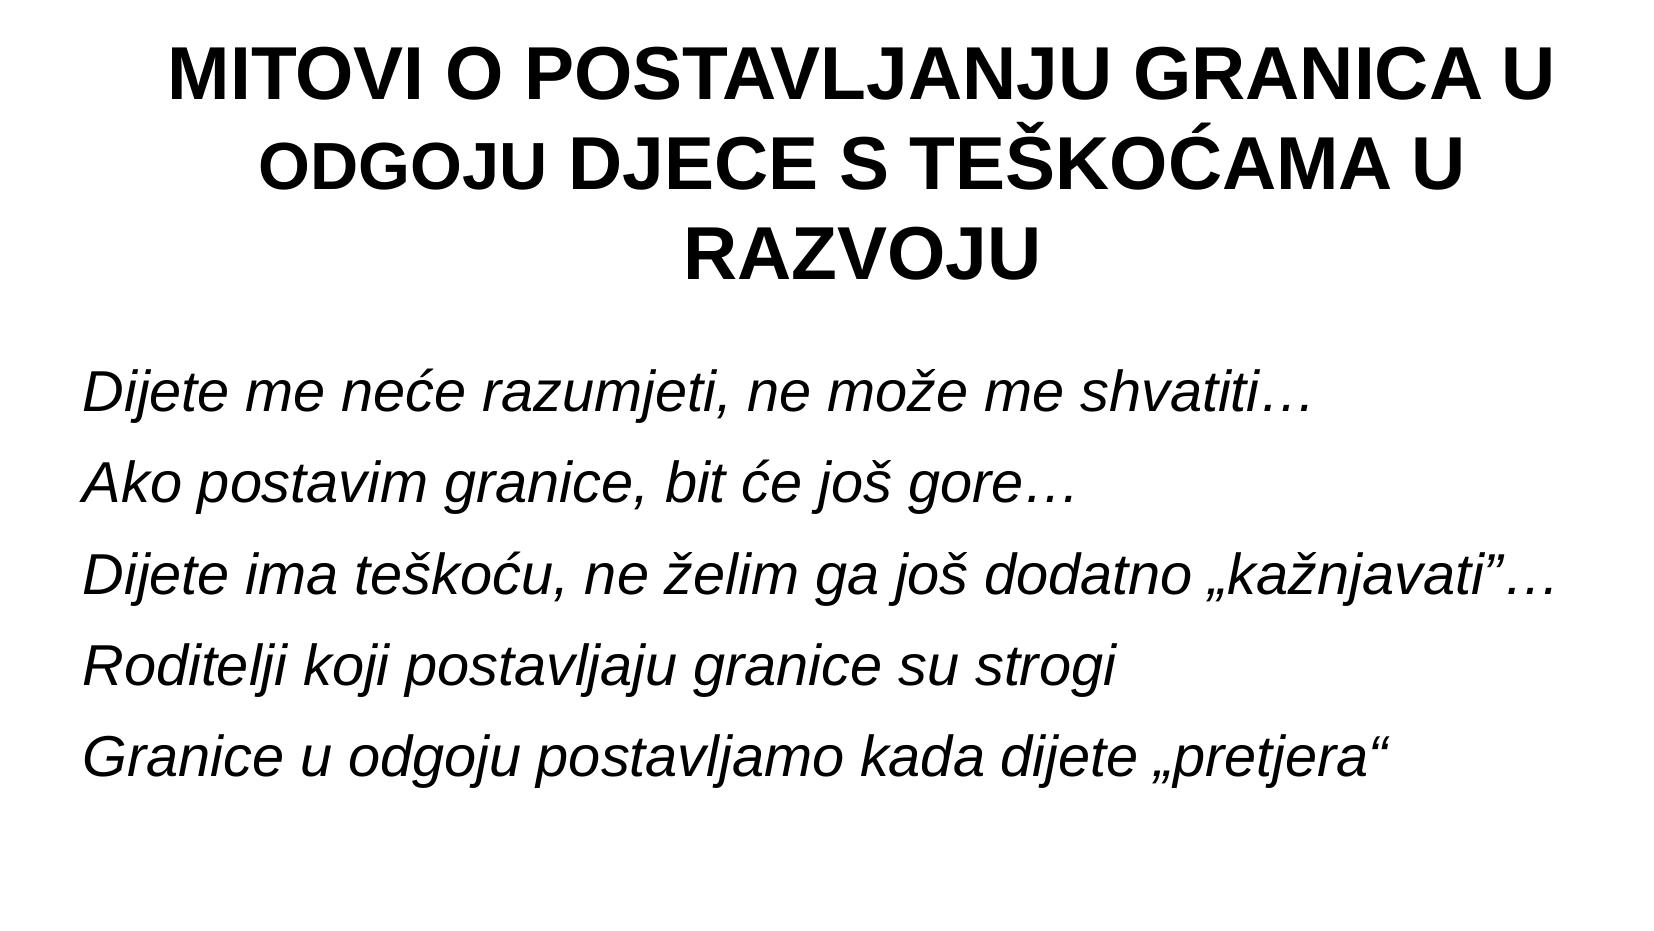

# MITOVI O POSTAVLJANJU GRANICA U ODGOJU DJECE S TEŠKOĆAMA U RAZVOJU
Dijete me neće razumjeti, ne može me shvatiti…
Ako postavim granice, bit će još gore…
Dijete ima teškoću, ne želim ga još dodatno „kažnjavati”…
Roditelji koji postavljaju granice su strogi
Granice u odgoju postavljamo kada dijete „pretjera“